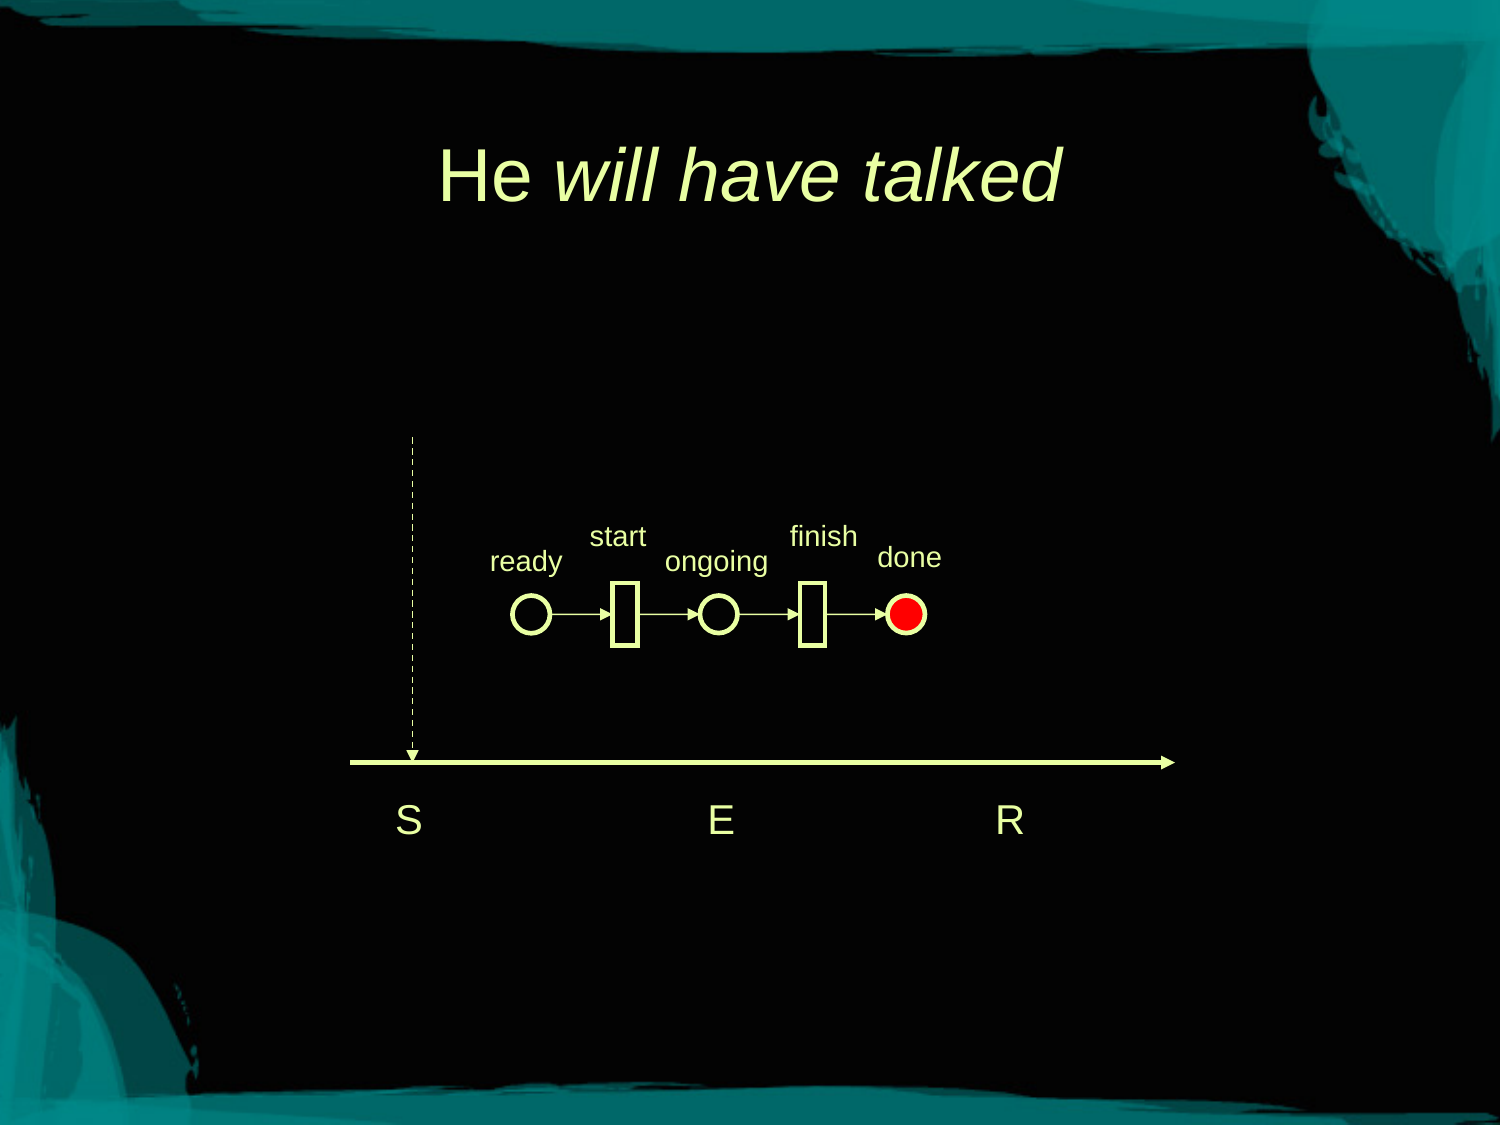

# He will have talked
start
finish
done
ready
ongoing
S
E
R